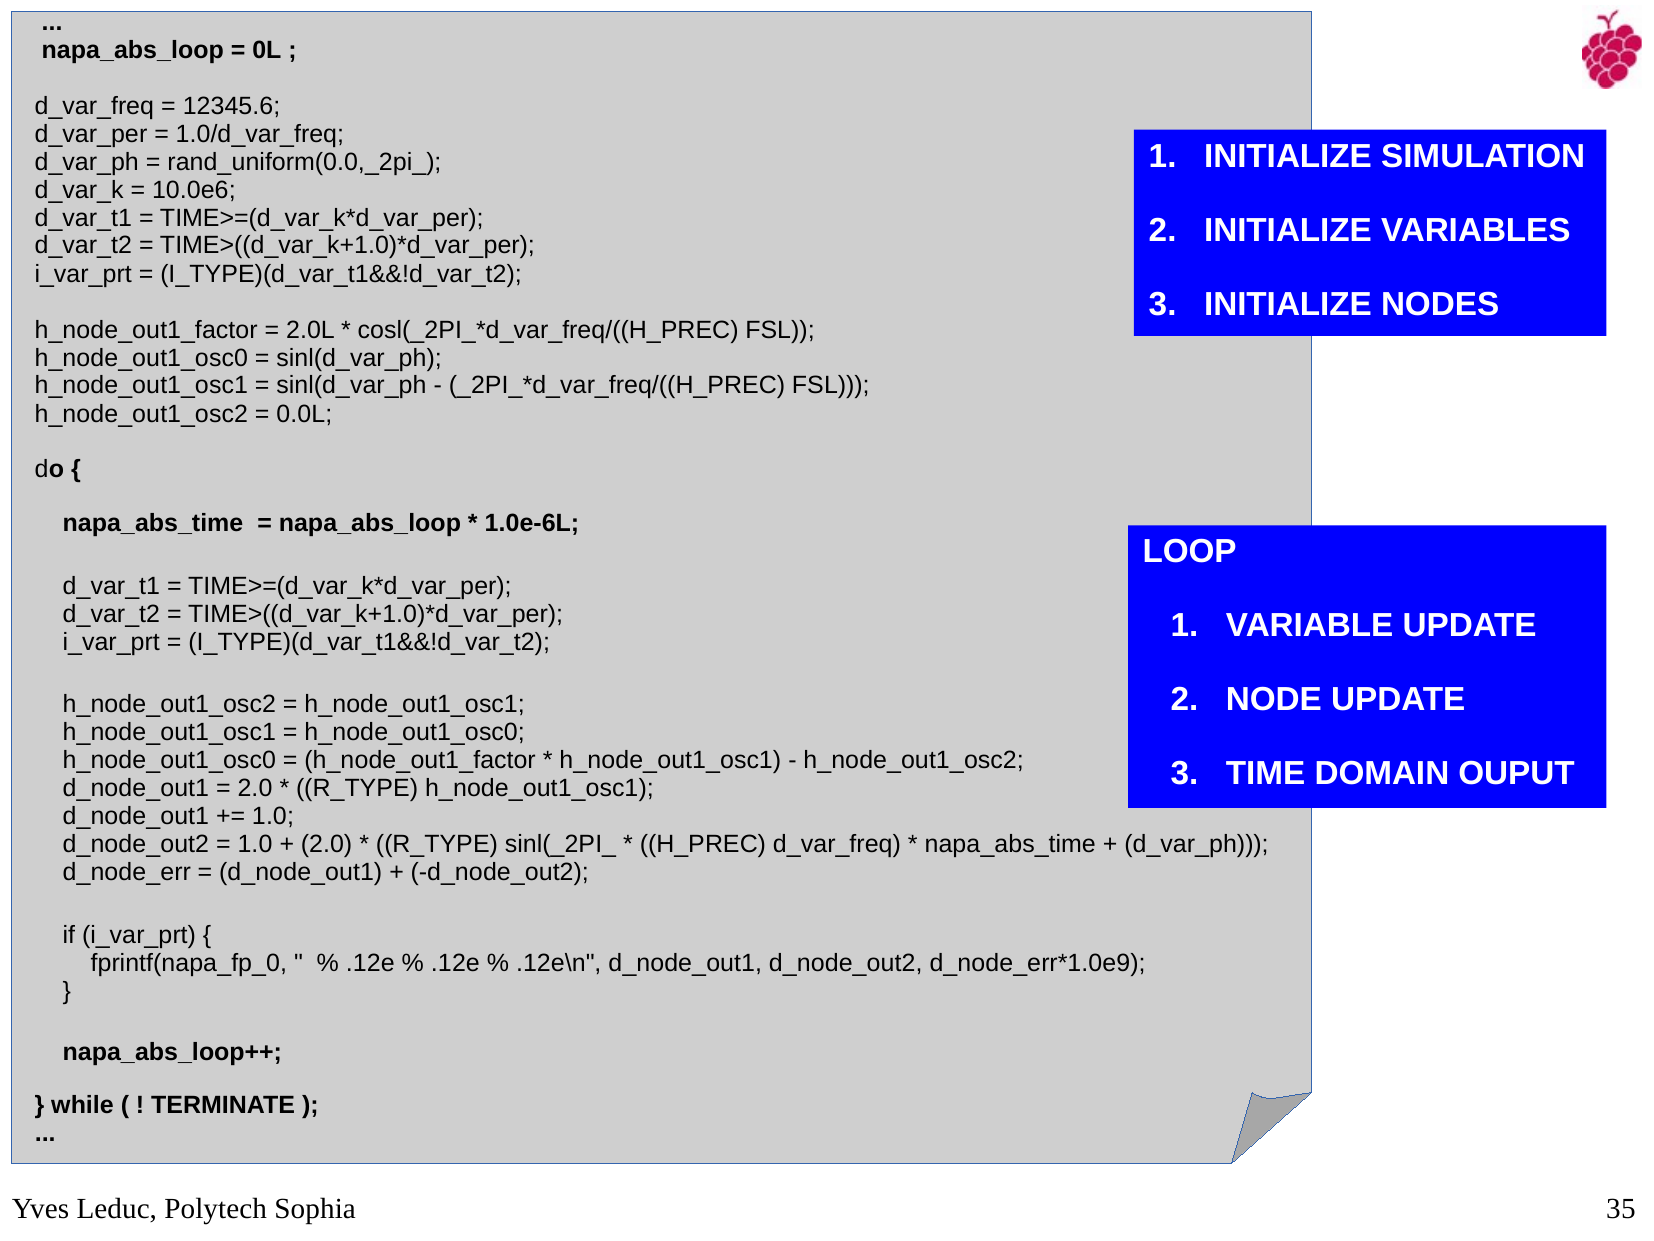

...
 napa_abs_loop = 0L ;
 d_var_freq = 12345.6;
 d_var_per = 1.0/d_var_freq;
 d_var_ph = rand_uniform(0.0,_2pi_);
 d_var_k = 10.0e6;
 d_var_t1 = TIME>=(d_var_k*d_var_per);
 d_var_t2 = TIME>((d_var_k+1.0)*d_var_per);
 i_var_prt = (I_TYPE)(d_var_t1&&!d_var_t2);
 h_node_out1_factor = 2.0L * cosl(_2PI_*d_var_freq/((H_PREC) FSL));
 h_node_out1_osc0 = sinl(d_var_ph);
 h_node_out1_osc1 = sinl(d_var_ph - (_2PI_*d_var_freq/((H_PREC) FSL)));
 h_node_out1_osc2 = 0.0L;
 do {
 napa_abs_time = napa_abs_loop * 1.0e-6L;
 d_var_t1 = TIME>=(d_var_k*d_var_per);
 d_var_t2 = TIME>((d_var_k+1.0)*d_var_per);
 i_var_prt = (I_TYPE)(d_var_t1&&!d_var_t2);
 h_node_out1_osc2 = h_node_out1_osc1;
 h_node_out1_osc1 = h_node_out1_osc0;
 h_node_out1_osc0 = (h_node_out1_factor * h_node_out1_osc1) - h_node_out1_osc2;
 d_node_out1 = 2.0 * ((R_TYPE) h_node_out1_osc1);
 d_node_out1 += 1.0;
 d_node_out2 = 1.0 + (2.0) * ((R_TYPE) sinl(_2PI_ * ((H_PREC) d_var_freq) * napa_abs_time + (d_var_ph)));
 d_node_err = (d_node_out1) + (-d_node_out2);
 if (i_var_prt) {
 fprintf(napa_fp_0, " % .12e % .12e % .12e\n", d_node_out1, d_node_out2, d_node_err*1.0e9);
 }
 napa_abs_loop++;
 } while ( ! TERMINATE );
 ...
1. INITIALIZE SIMULATION
2. INITIALIZE VARIABLES
3. INITIALIZE NODES
LOOP
 1. VARIABLE UPDATE
 2. NODE UPDATE
 3. TIME DOMAIN OUPUT
Yves Leduc, Polytech Sophia
35